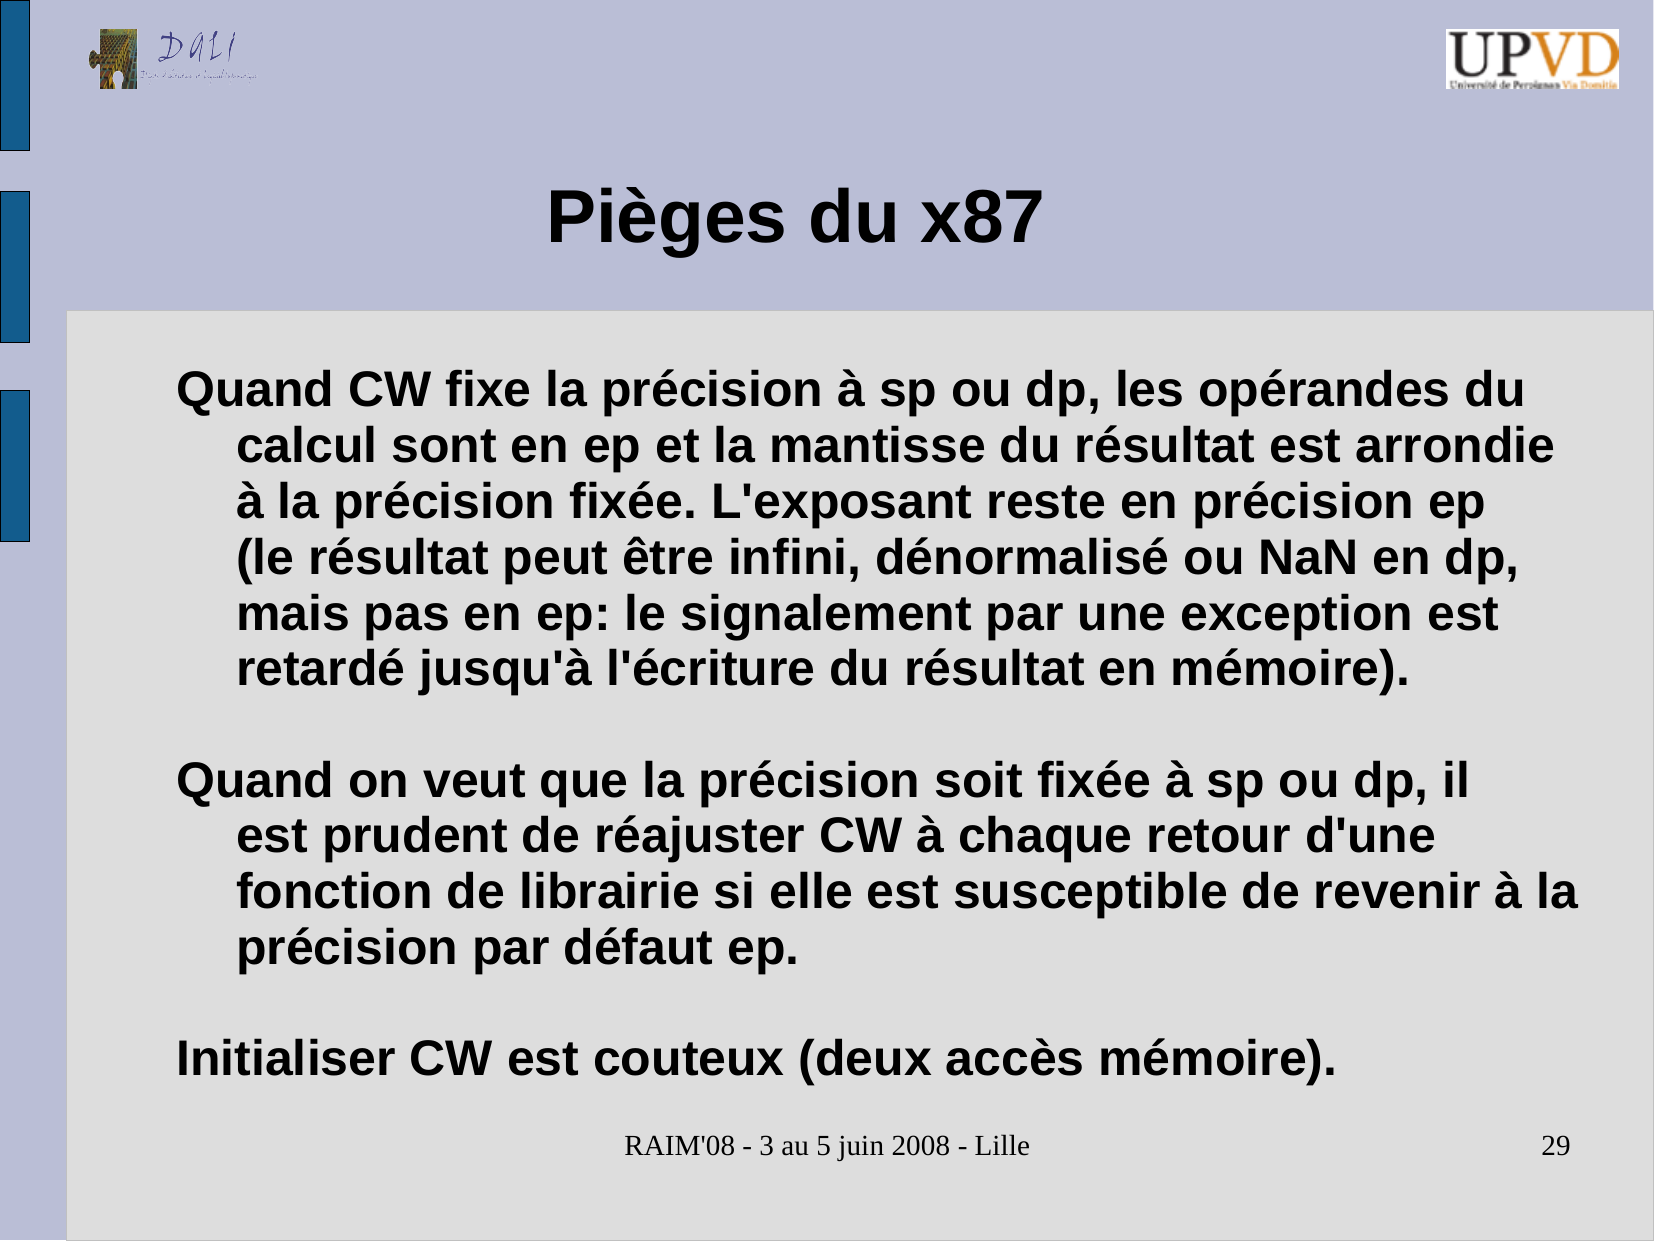

Pièges du x87
 Quand CW fixe la précision à sp ou dp, les opérandes du
	calcul sont en ep et la mantisse du résultat est arrondie
	à la précision fixée. L'exposant reste en précision ep
	(le résultat peut être infini, dénormalisé ou NaN en dp,
	mais pas en ep: le signalement par une exception est
	retardé jusqu'à l'écriture du résultat en mémoire).
 Quand on veut que la précision soit fixée à sp ou dp, il
	est prudent de réajuster CW à chaque retour d'une
	fonction de librairie si elle est susceptible de revenir à la
	précision par défaut ep.
 Initialiser CW est couteux (deux accès mémoire).
RAIM'08 - 3 au 5 juin 2008 - Lille
29